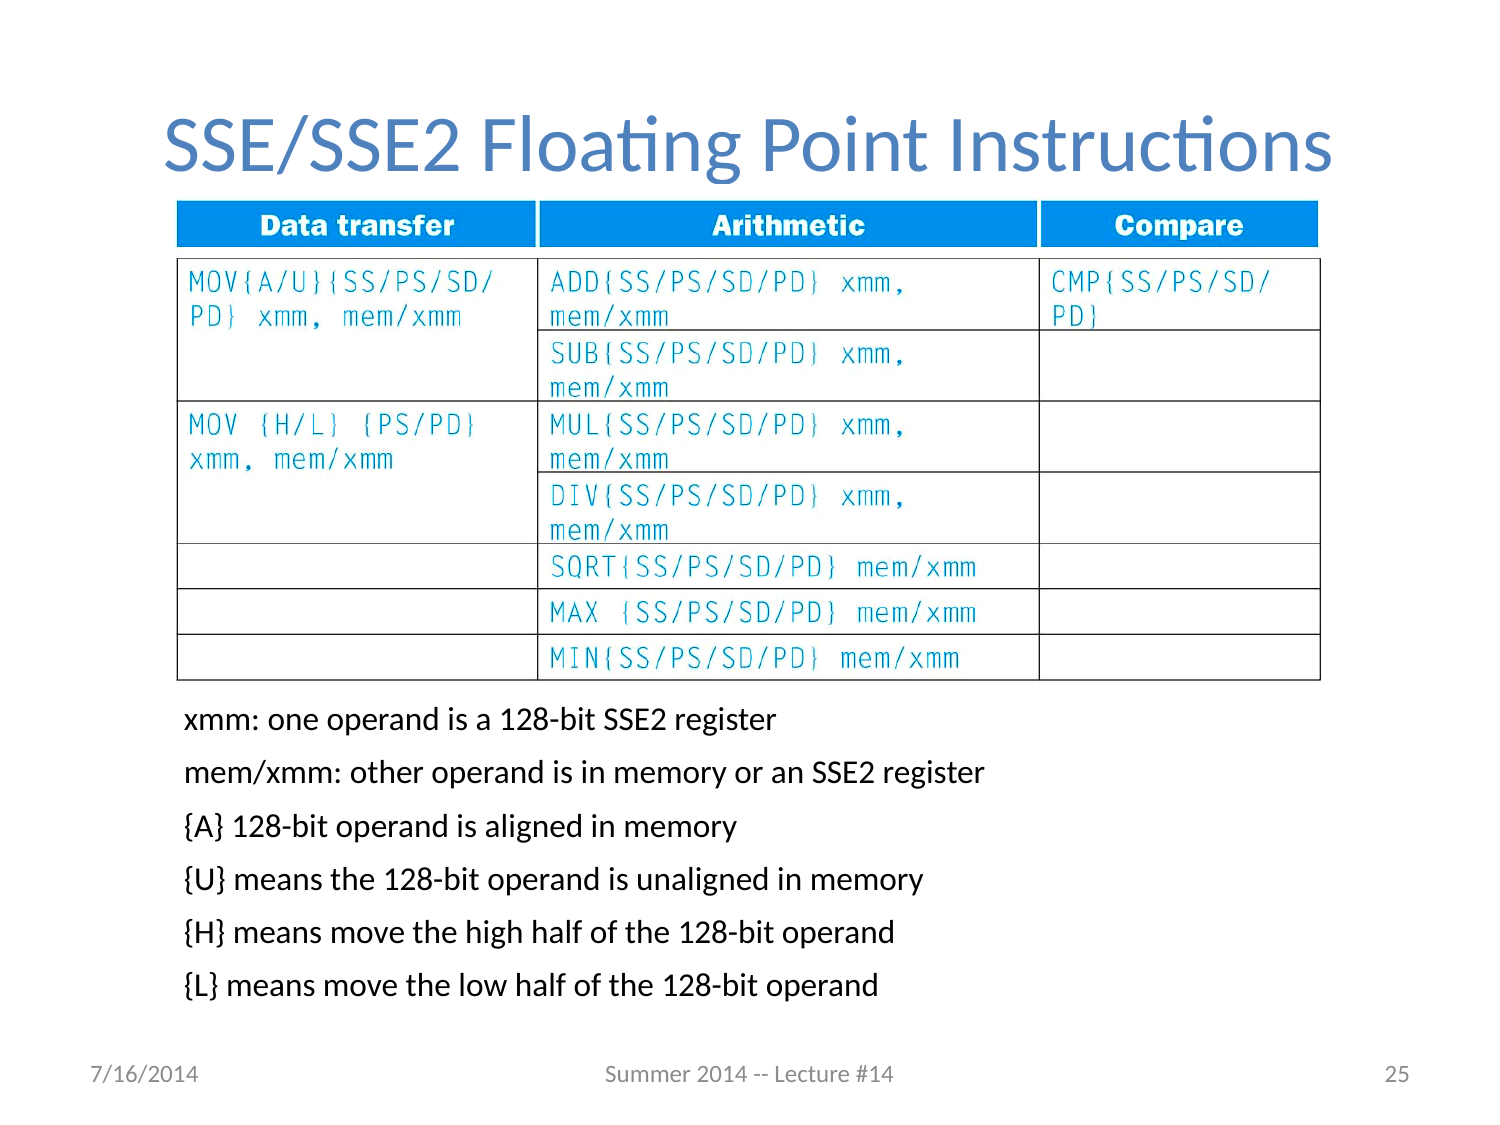

# SSE/SSE2 Floating Point Instructions
xmm: one operand is a 128-bit SSE2 register
mem/xmm: other operand is in memory or an SSE2 register
{A} 128-bit operand is aligned in memory
{U} means the 128-bit operand is unaligned in memory
{H} means move the high half of the 128-bit operand
{L} means move the low half of the 128-bit operand
7/16/2014
Summer 2014 -- Lecture #14